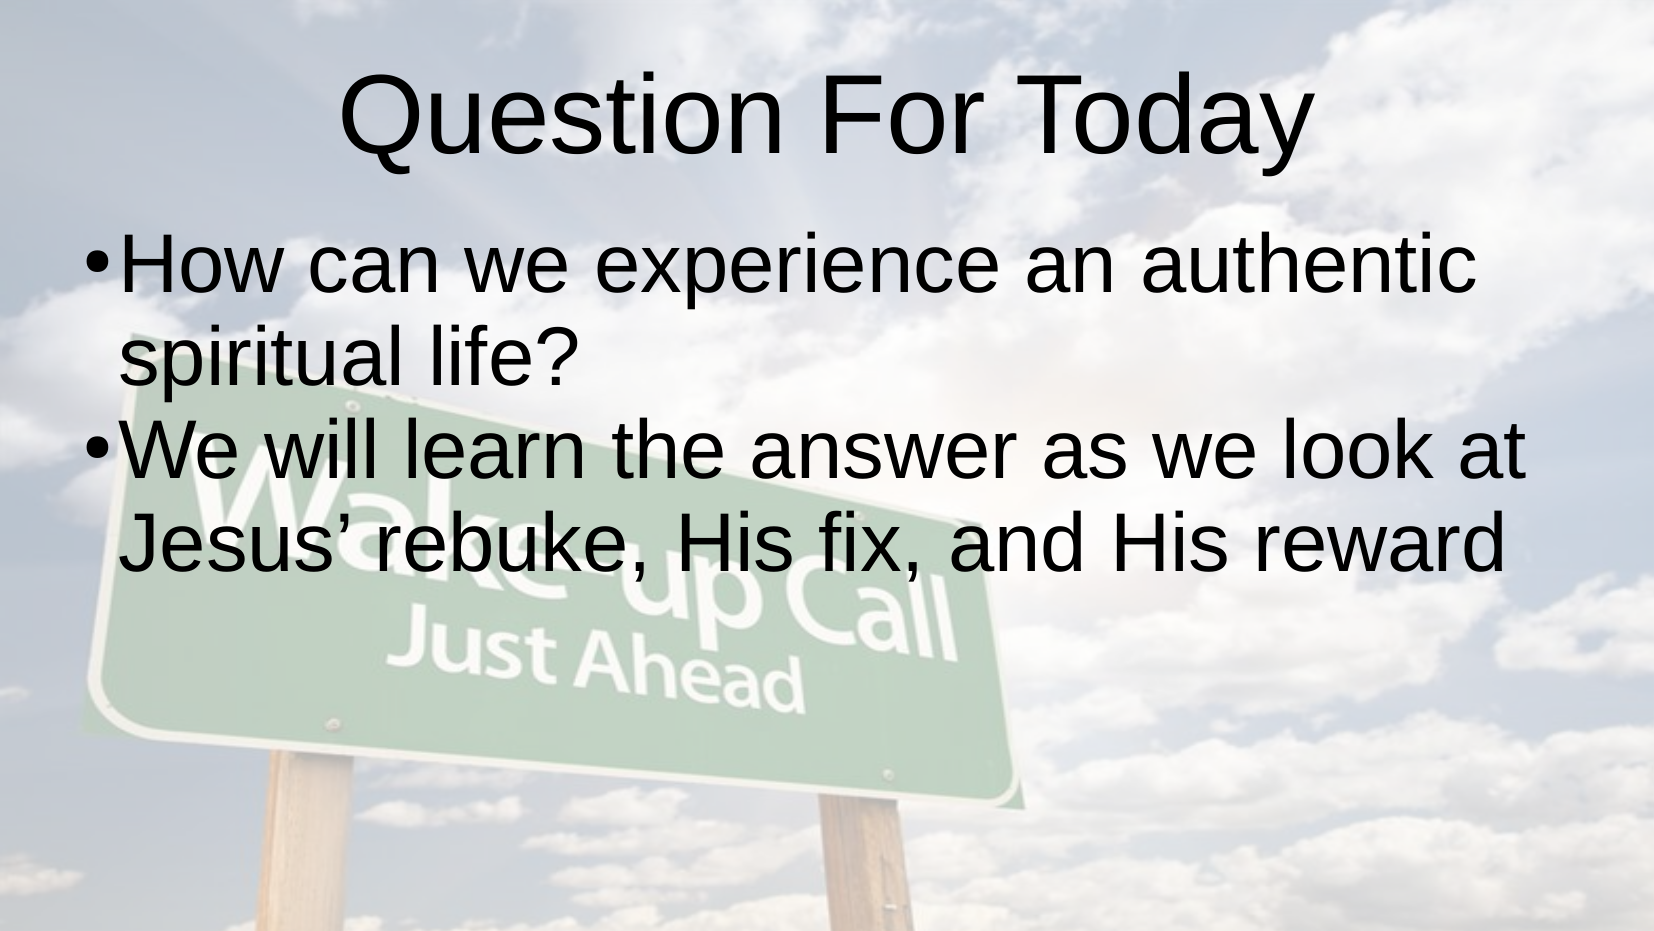

# Question For Today
How can we experience an authentic spiritual life?
We will learn the answer as we look at Jesus’ rebuke, His fix, and His reward